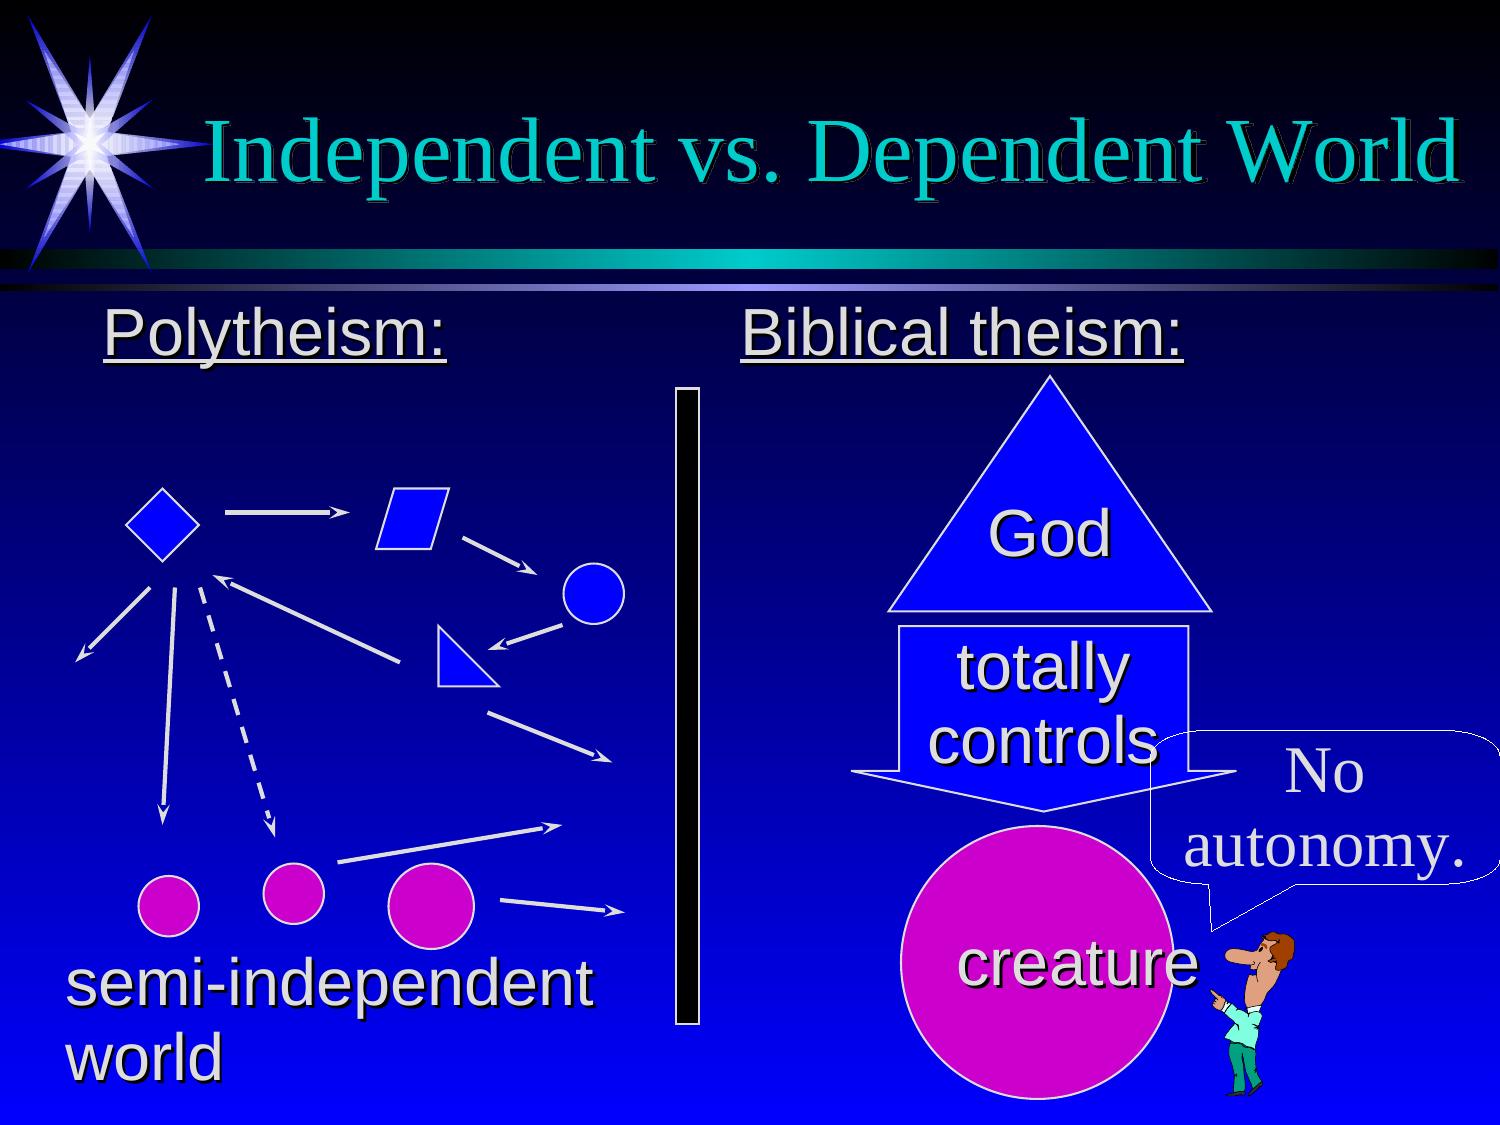

# Independent vs. Dependent World
Polytheism:
Biblical theism:
God
totally
controls
creature
No autonomy.
semi-independent world